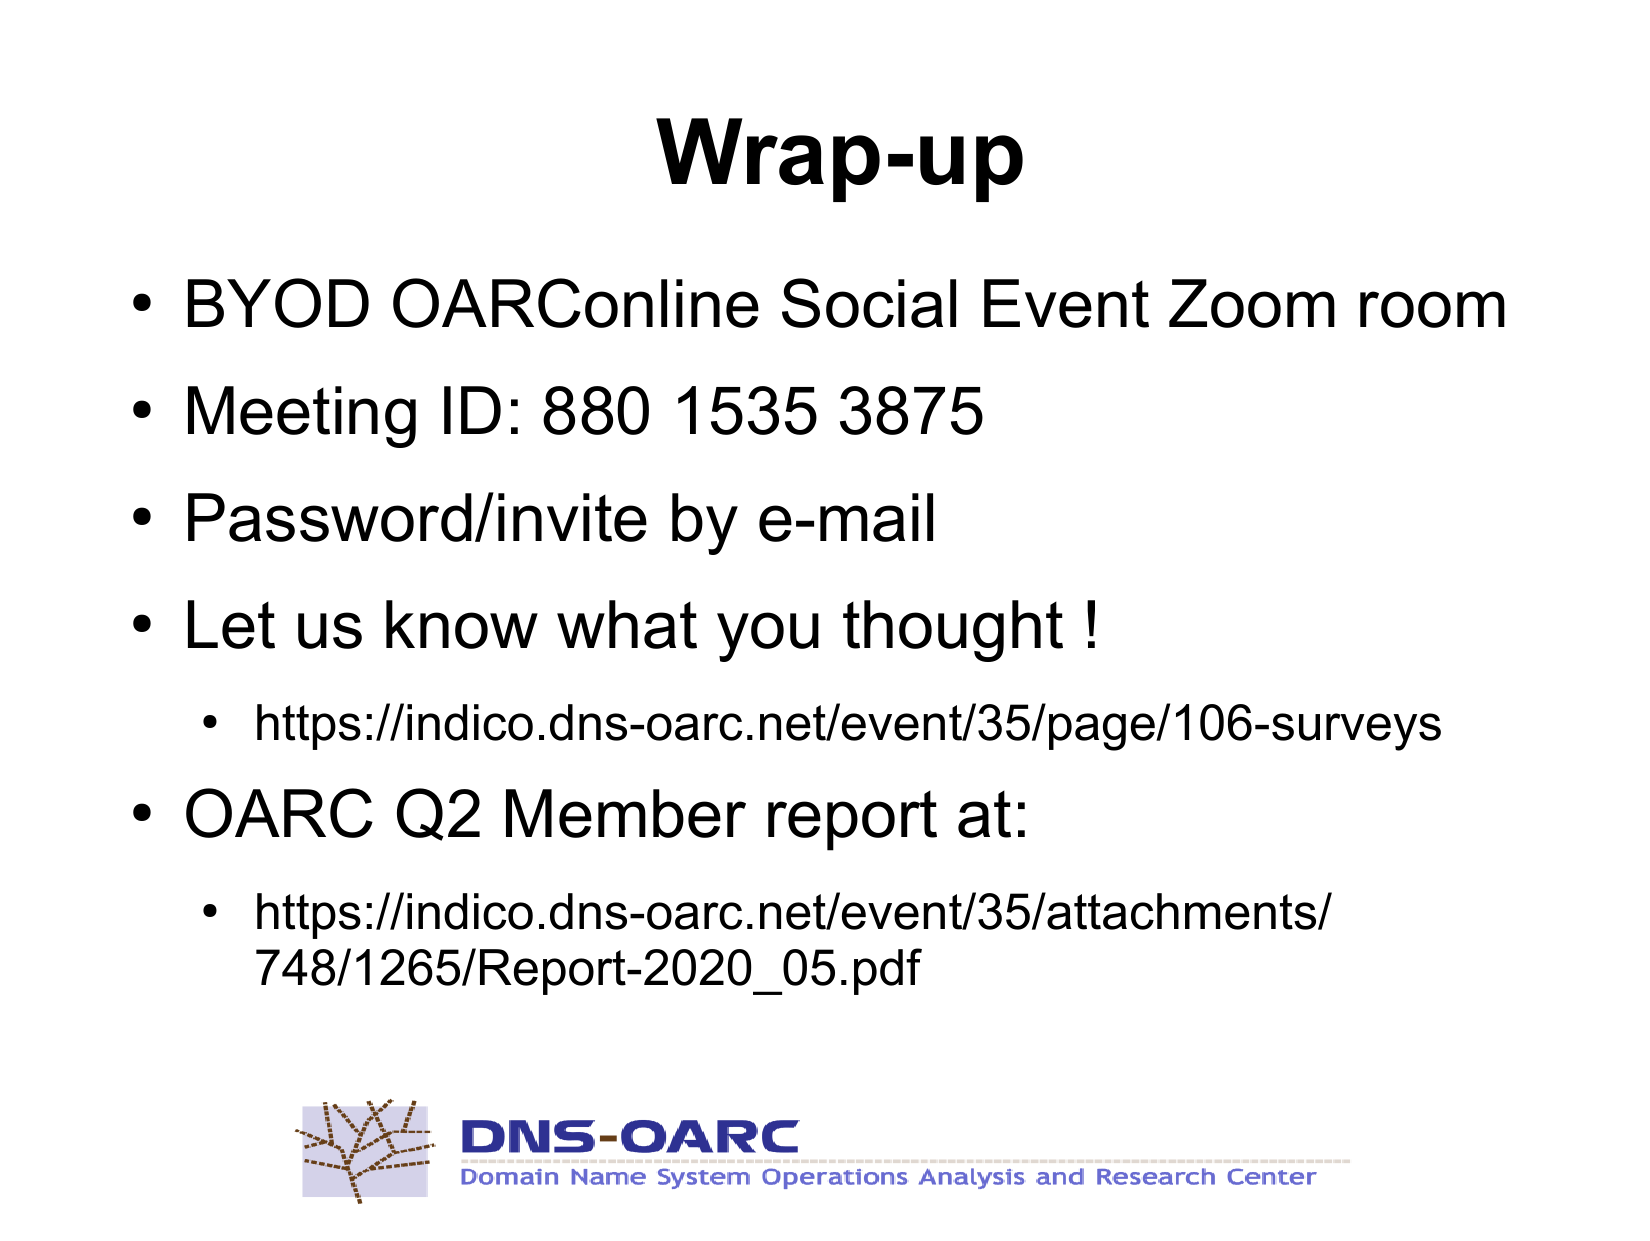

# Wrap-up
BYOD OARConline Social Event Zoom room
Meeting ID: 880 1535 3875
Password/invite by e-mail
Let us know what you thought !
https://indico.dns-oarc.net/event/35/page/106-surveys
OARC Q2 Member report at:
https://indico.dns-oarc.net/event/35/attachments/748/1265/Report-2020_05.pdf